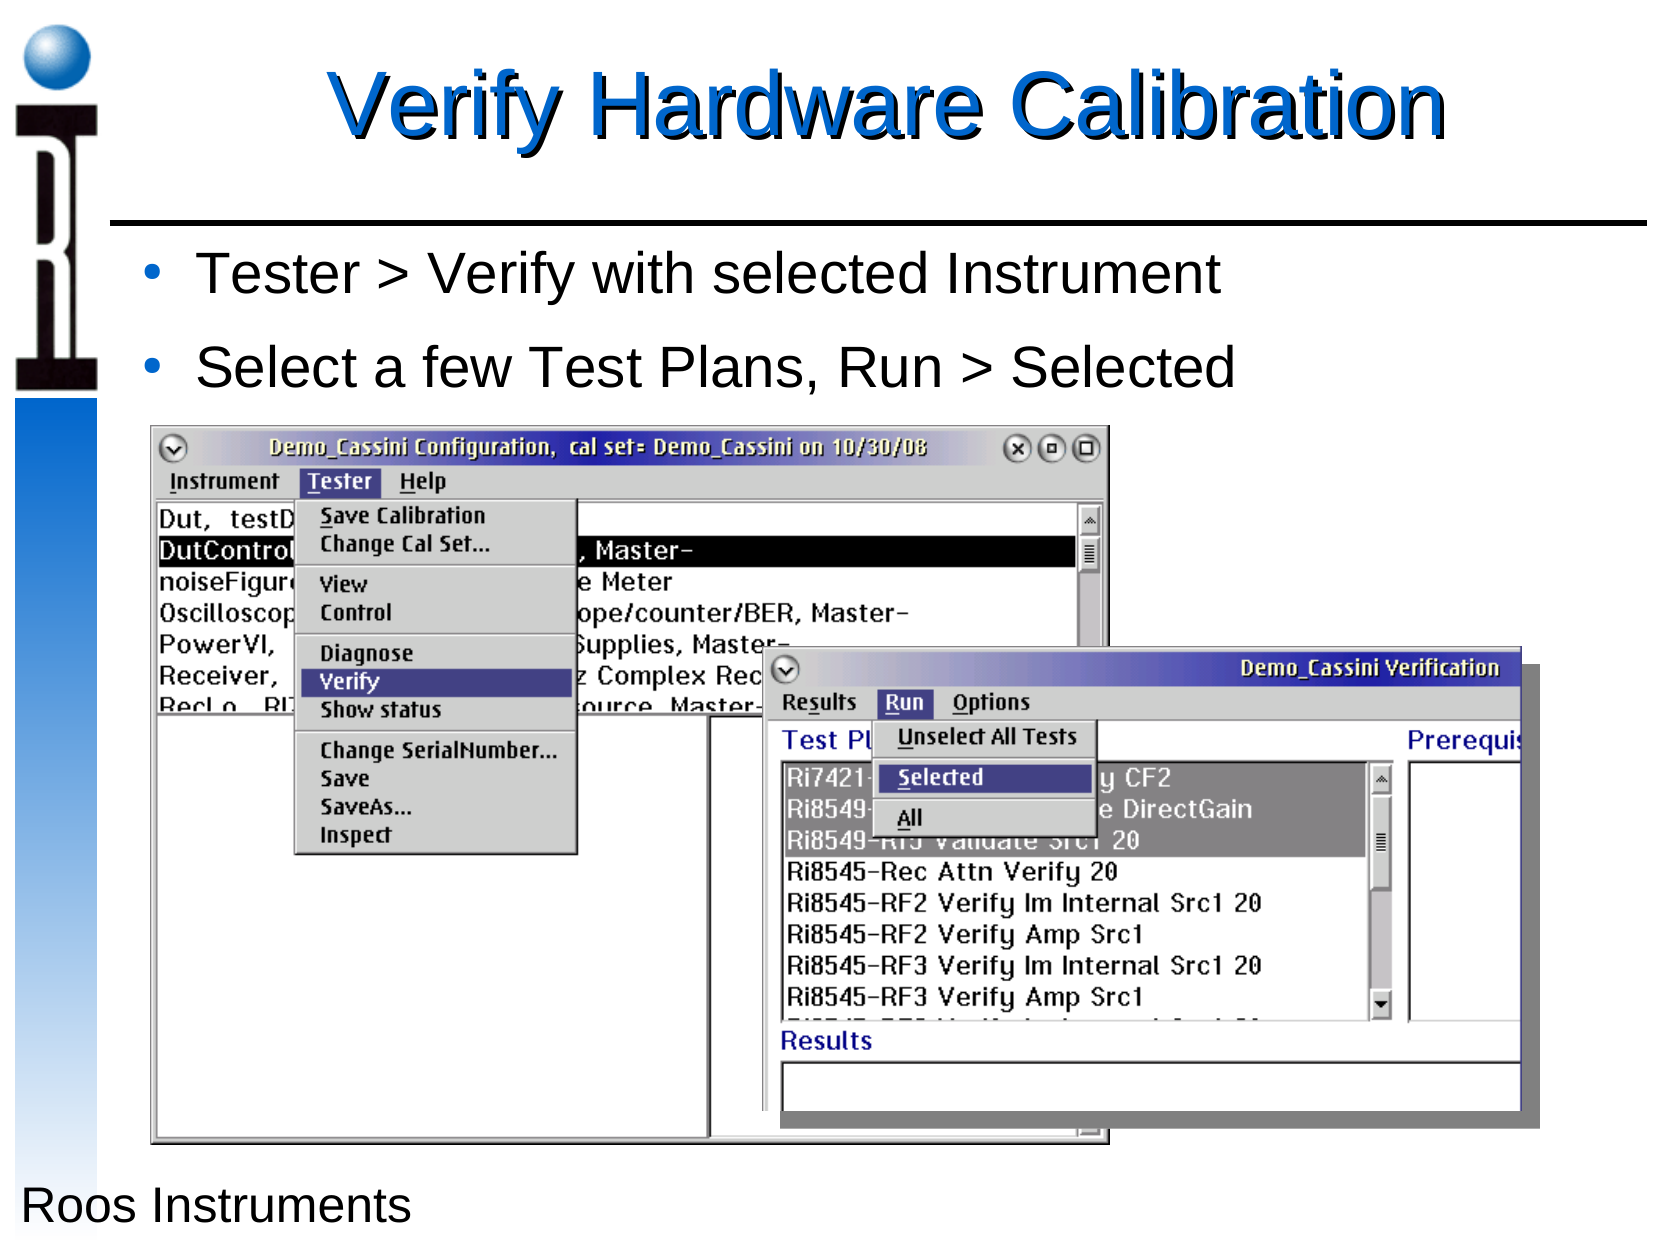

# Verify Hardware Calibration
Tester > Verify with selected Instrument
Select a few Test Plans, Run > Selected